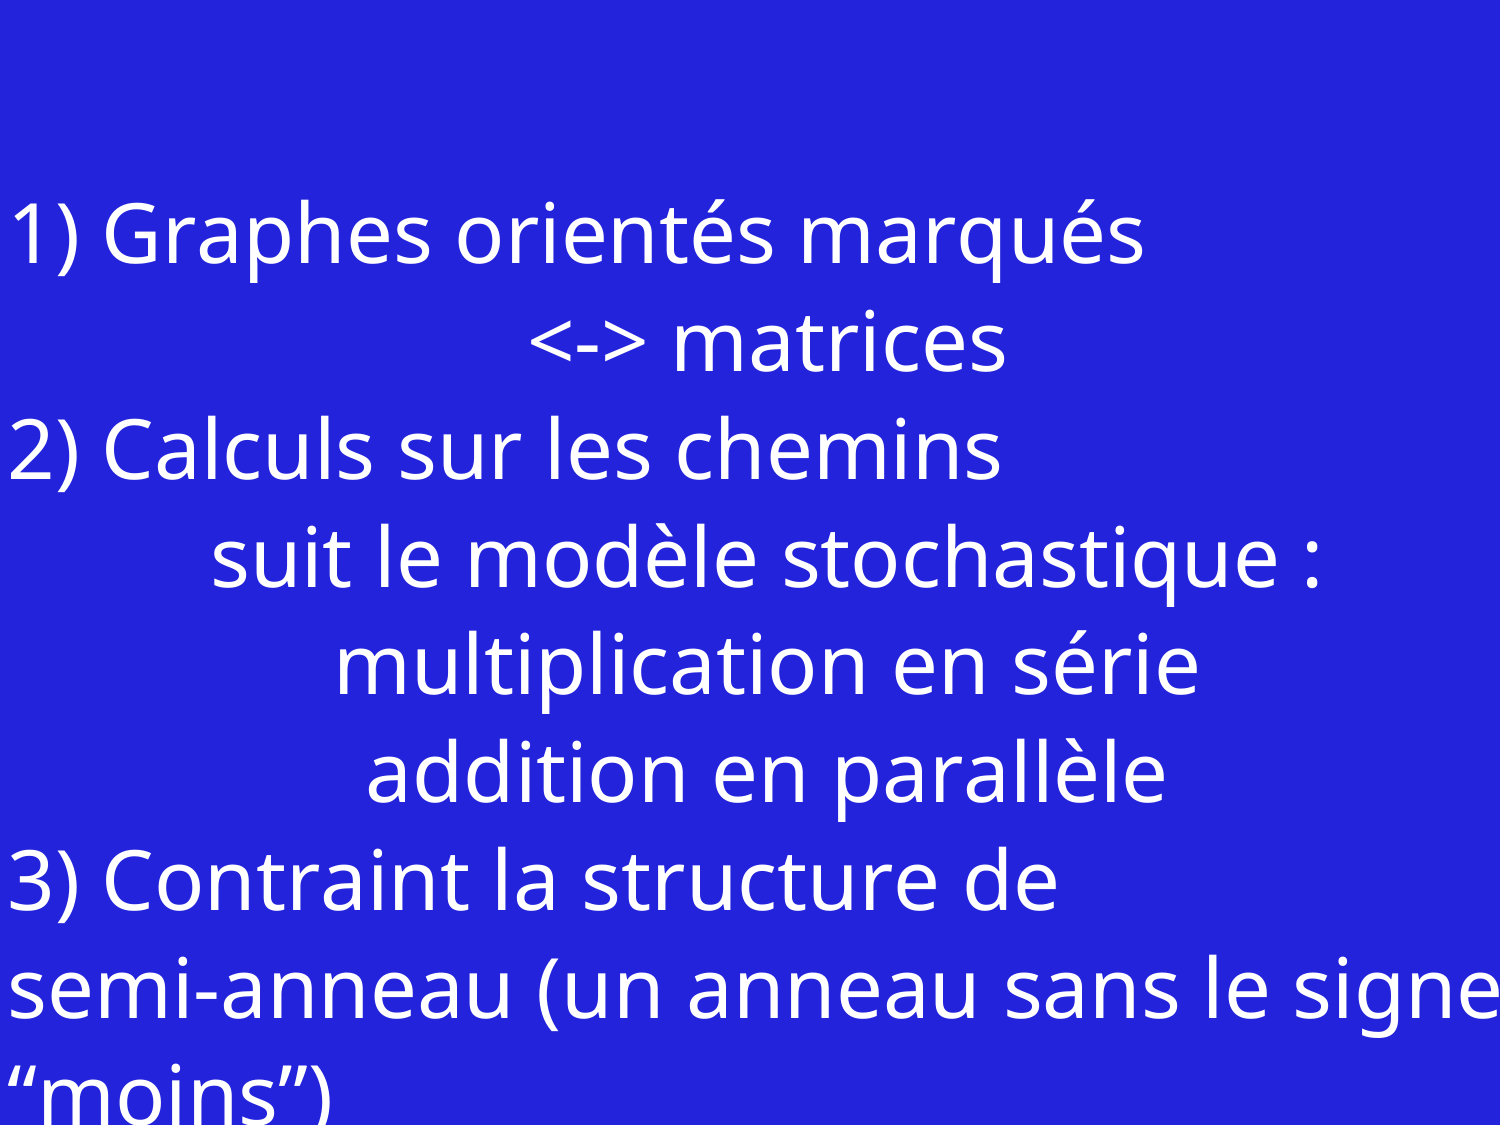

1) Graphes orientés marqués
<-> matrices
2) Calculs sur les chemins
suit le modèle stochastique :
multiplication en série
addition en parallèle
3) Contraint la structure de
semi-anneau (un anneau sans le signe
“moins”)